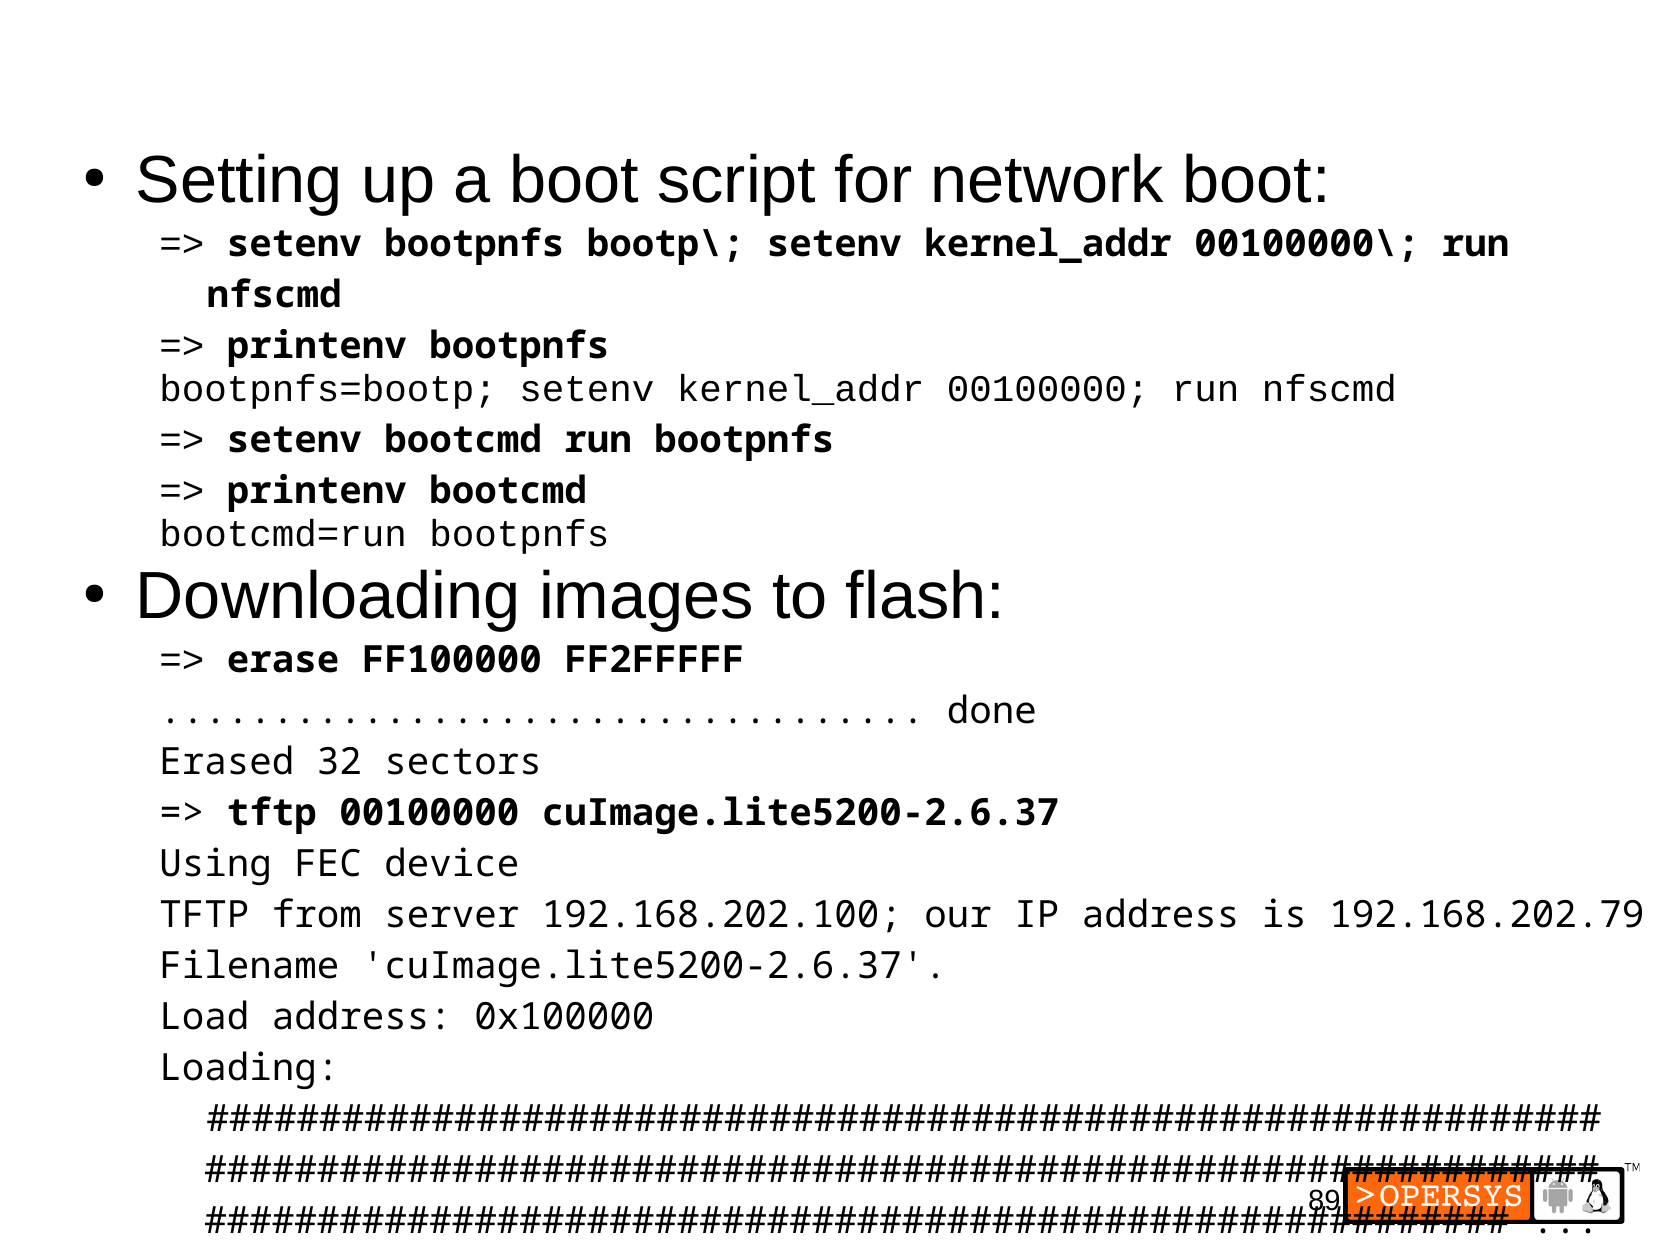

# Setting up a boot script for network boot:
=> setenv bootpnfs bootp\; setenv kernel_addr 00100000\; run nfscmd
=> printenv bootpnfs
bootpnfs=bootp; setenv kernel_addr 00100000; run nfscmd
=> setenv bootcmd run bootpnfs
=> printenv bootcmd
bootcmd=run bootpnfs
Downloading images to flash:
=> erase FF100000 FF2FFFFF
.................................. done
Erased 32 sectors
=> tftp 00100000 cuImage.lite5200-2.6.37
Using FEC device
TFTP from server 192.168.202.100; our IP address is 192.168.202.79
Filename 'cuImage.lite5200-2.6.37'.
Load address: 0x100000
Loading: ##############################################################
 ##############################################################
 ########################################################## ...
done
Bytes transferred = 1709003 (1a13cb hex)